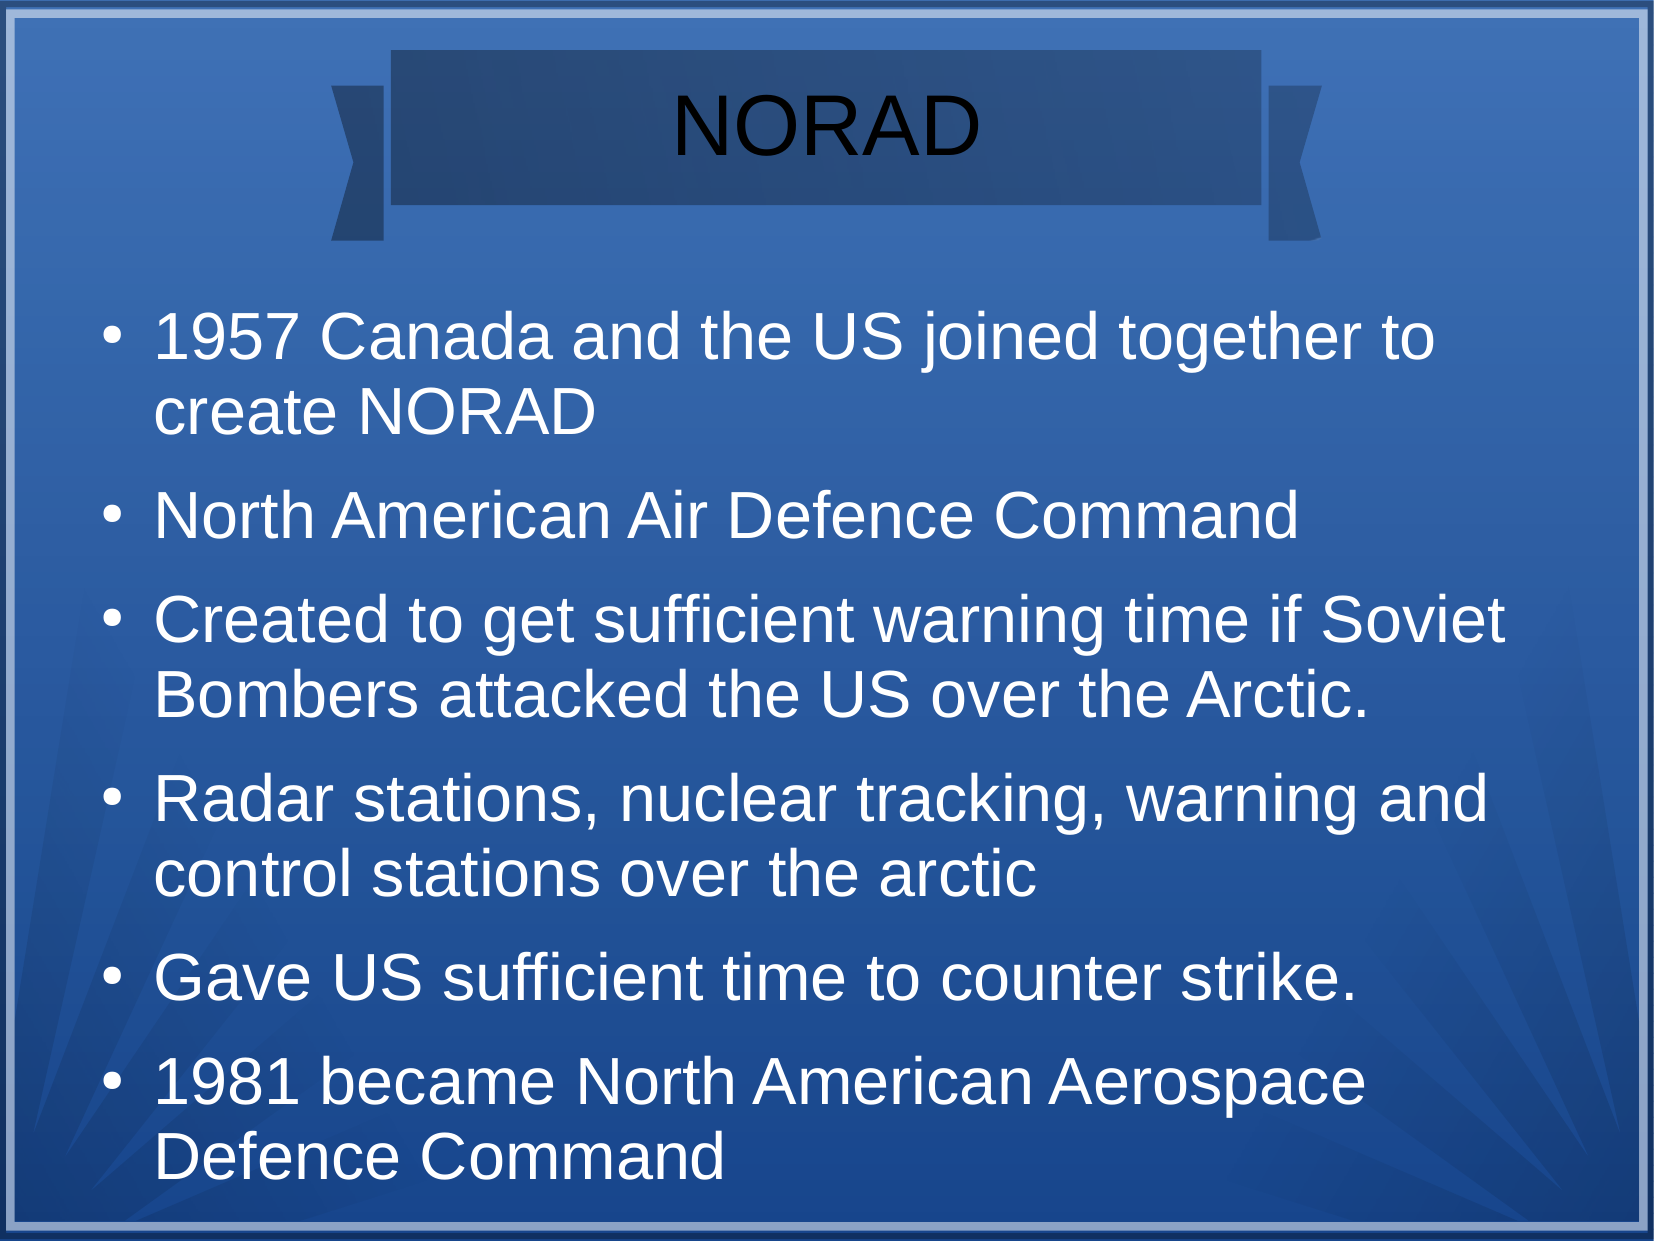

# NORAD
1957 Canada and the US joined together to create NORAD
North American Air Defence Command
Created to get sufficient warning time if Soviet Bombers attacked the US over the Arctic.
Radar stations, nuclear tracking, warning and control stations over the arctic
Gave US sufficient time to counter strike.
1981 became North American Aerospace Defence Command